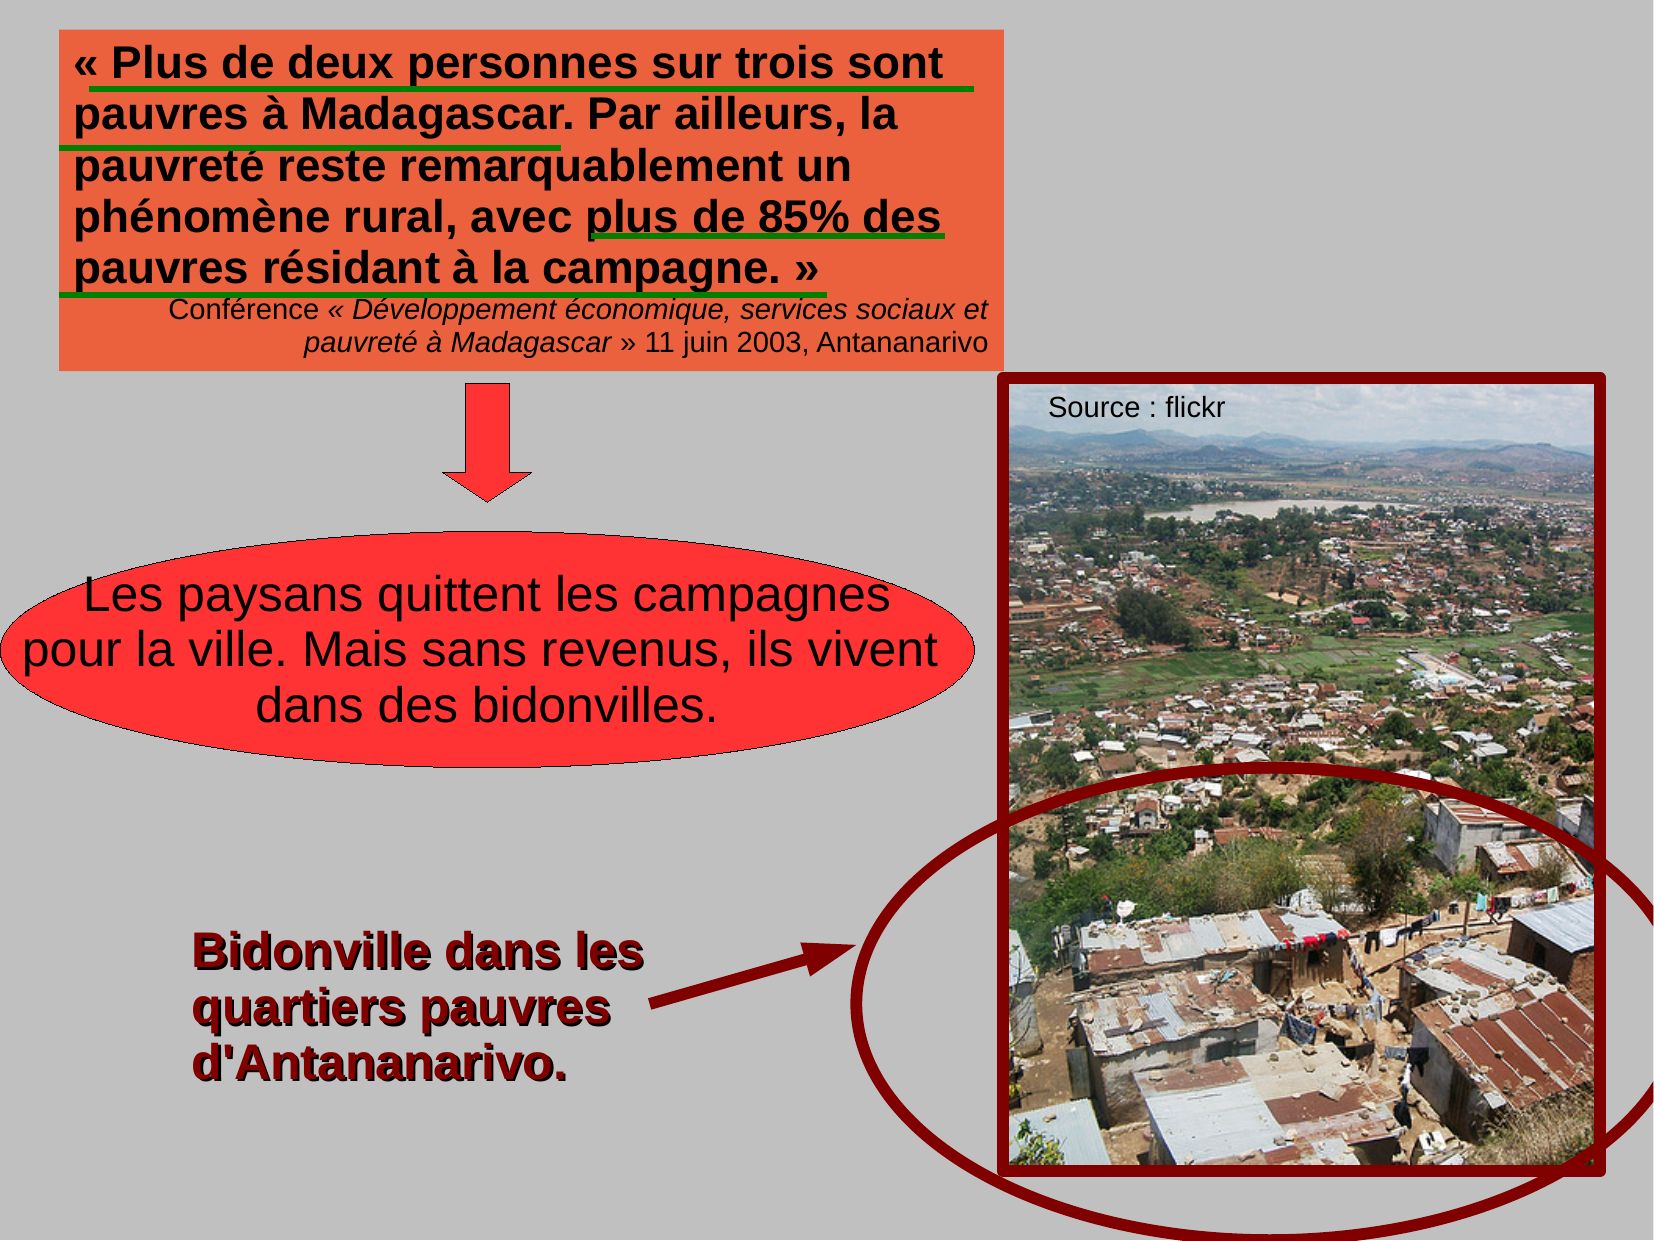

« Plus de deux personnes sur trois sont pauvres à Madagascar. Par ailleurs, la pauvreté reste remarquablement un phénomène rural, avec plus de 85% des pauvres résidant à la campagne. »
Conférence « Développement économique, services sociaux et pauvreté à Madagascar » 11 juin 2003, Antananarivo
Source : flickr
Les paysans quittent les campagnes
pour la ville. Mais sans revenus, ils vivent
dans des bidonvilles.
Bidonville dans les quartiers pauvres d'Antananarivo.